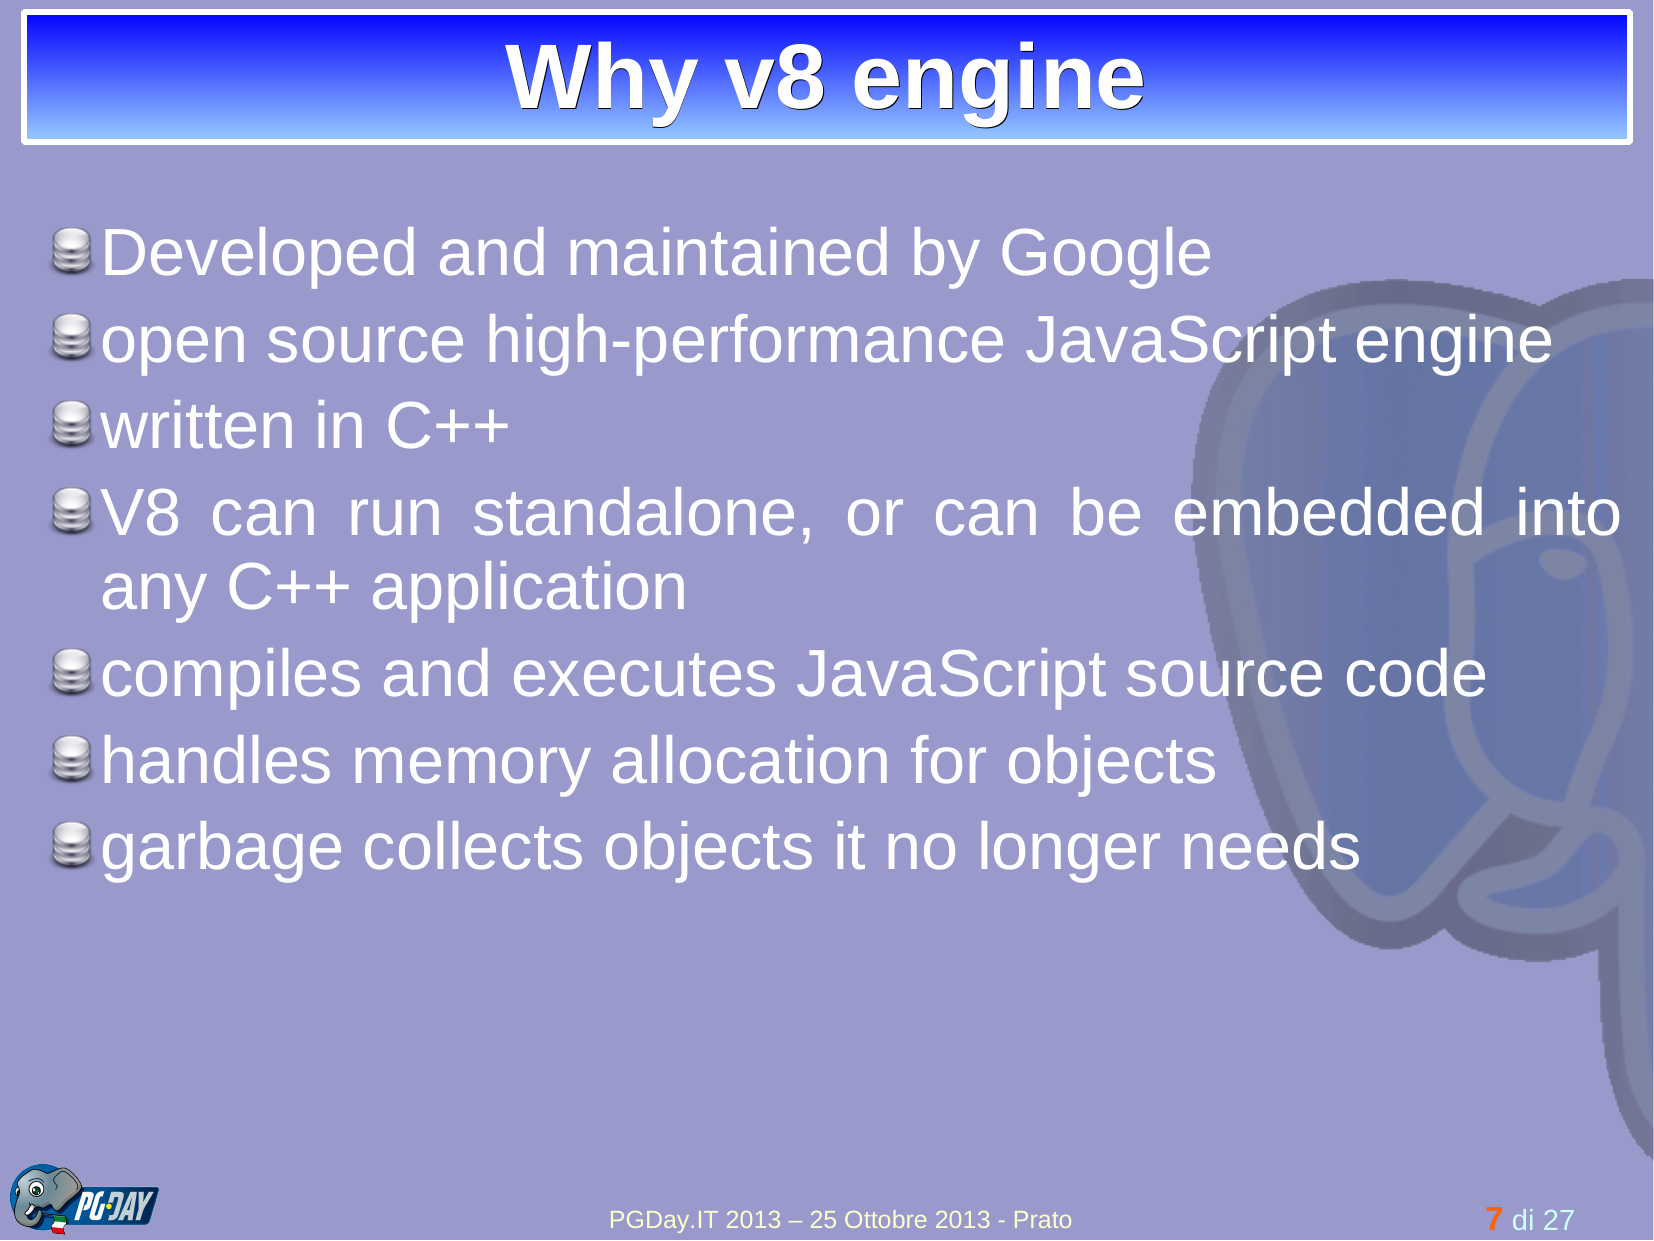

# Why v8 engine
Developed and maintained by Google
open source high-performance JavaScript engine
written in C++
V8 can run standalone, or can be embedded into any C++ application
compiles and executes JavaScript source code
handles memory allocation for objects
garbage collects objects it no longer needs